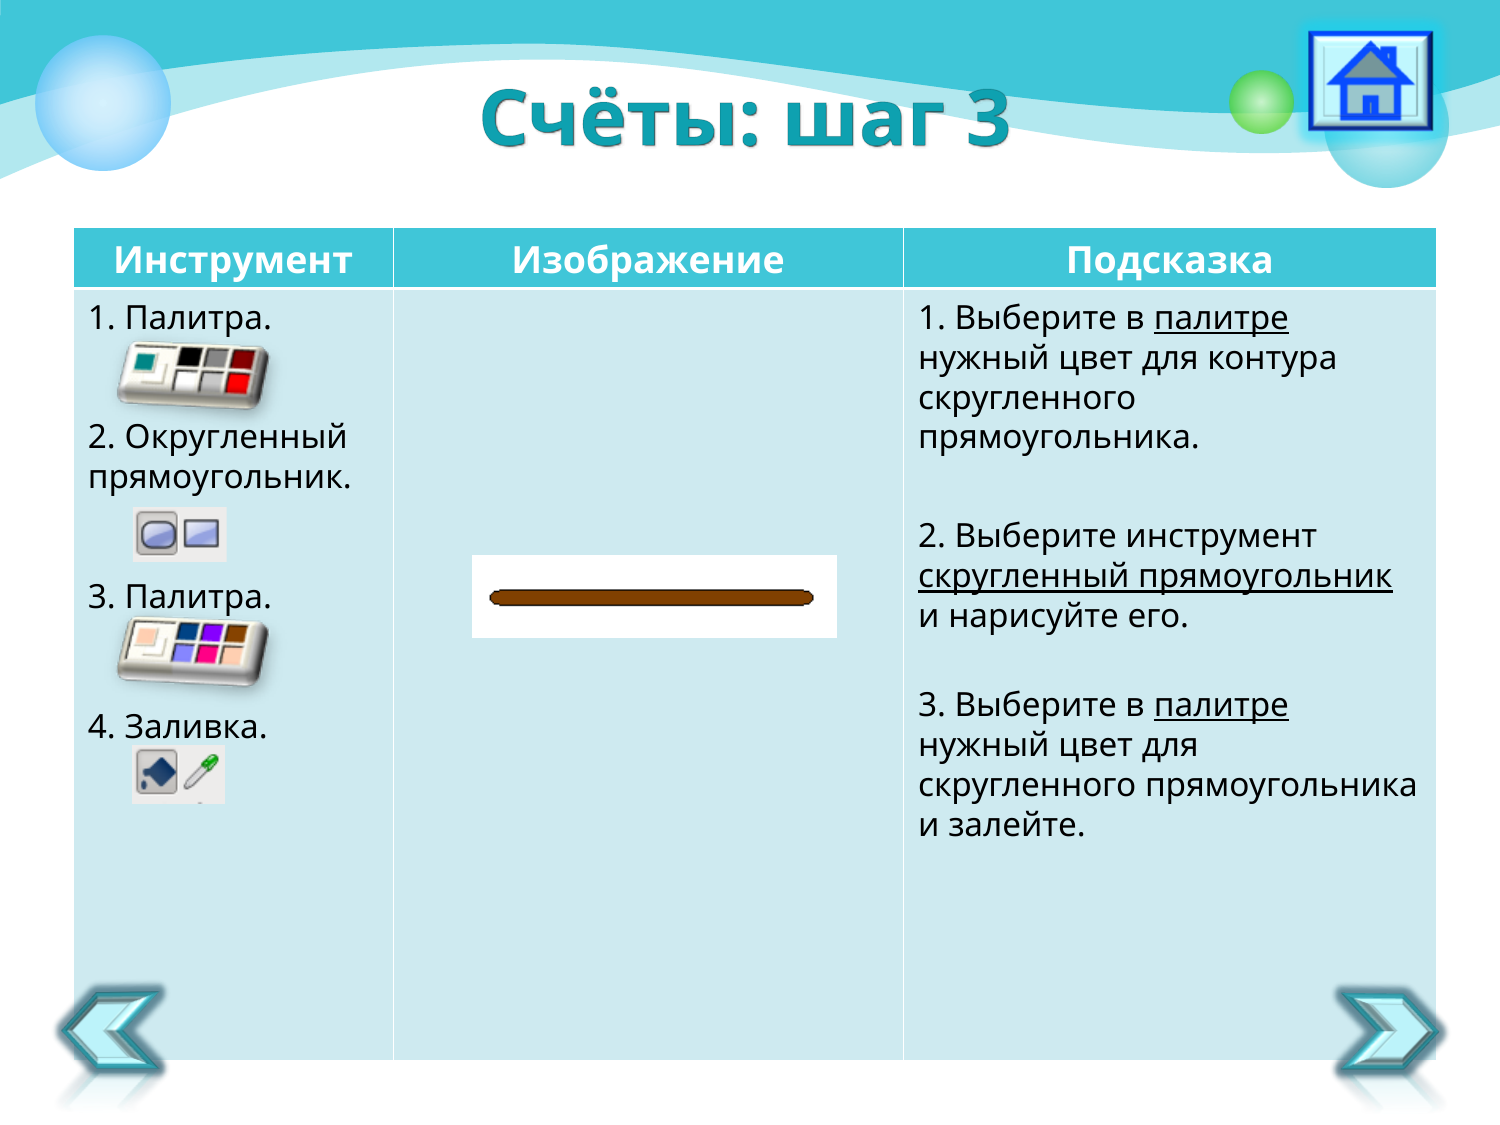

| | | |
| --- | --- | --- |
| | | |
Счёты: шаг 3
| Инструмент | Изображение | Подсказка |
| --- | --- | --- |
| 1. Палитра. 2. Округленный прямоугольник. 3. Палитра. 4. Заливка. | | 1. Выберите в палитре нужный цвет для контура скругленного прямоугольника. 2. Выберите инструмент скругленный прямоугольник и нарисуйте его. 3. Выберите в палитре нужный цвет для скругленного прямоугольника и залейте. |